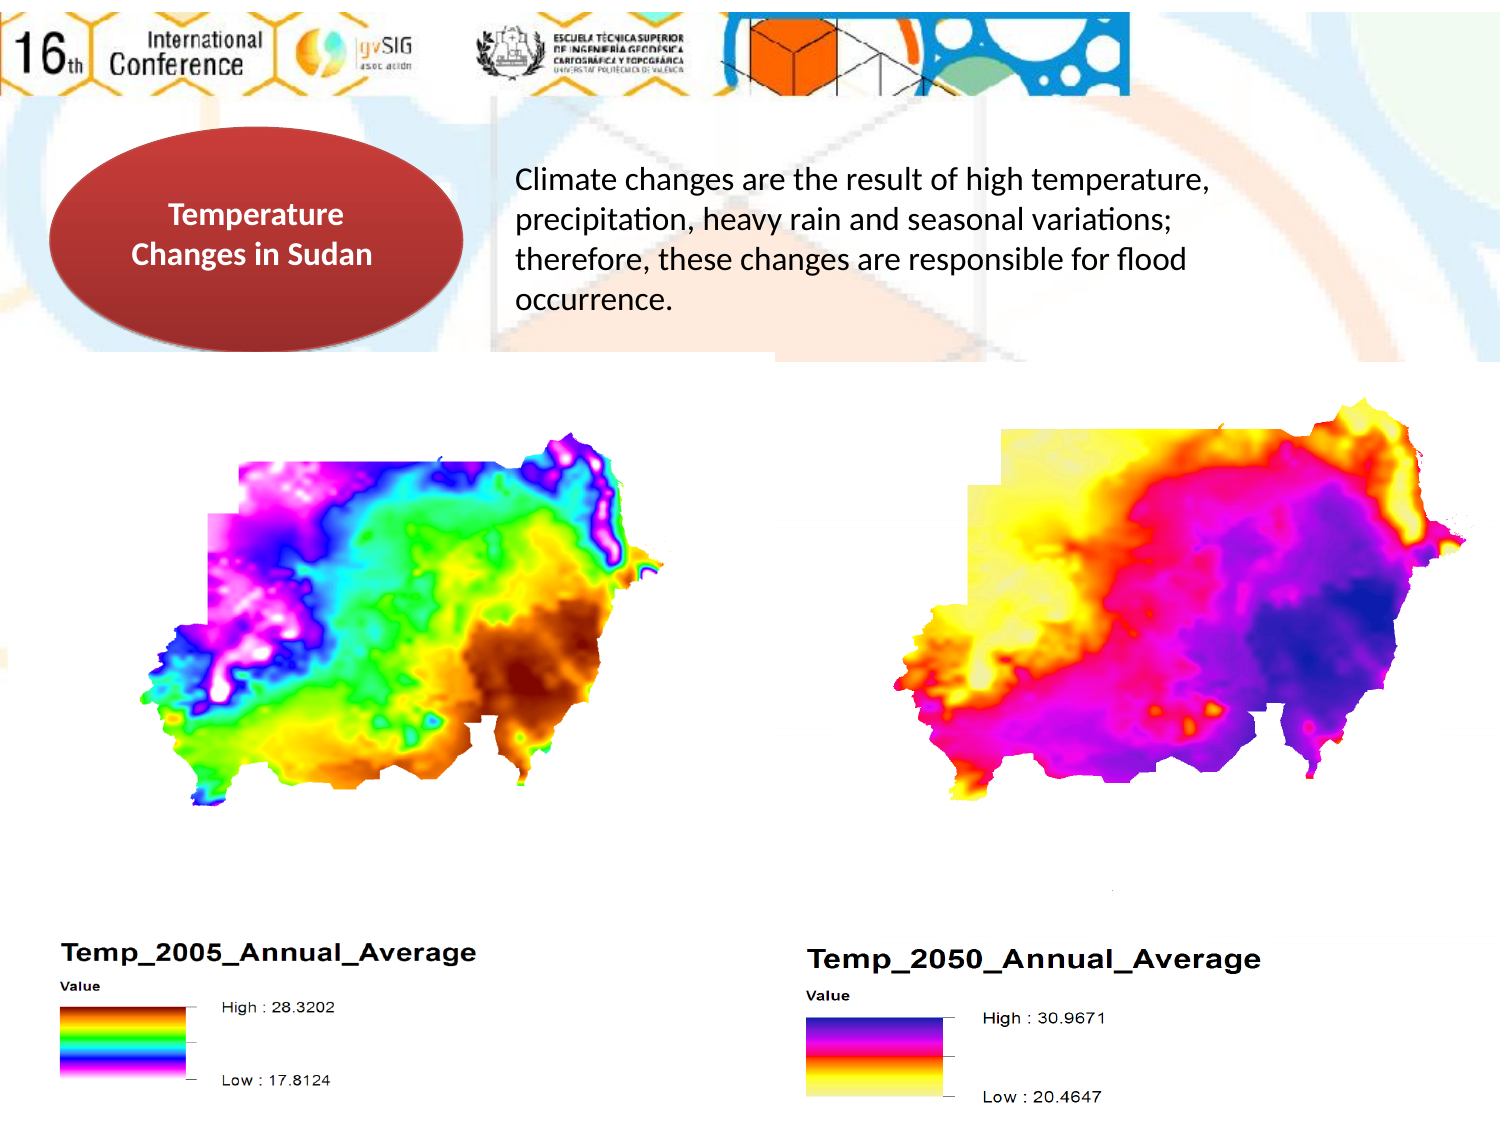

Temperature Changes in Sudan
Climate changes are the result of high temperature, precipitation, heavy rain and seasonal variations; therefore, these changes are responsible for flood occurrence.